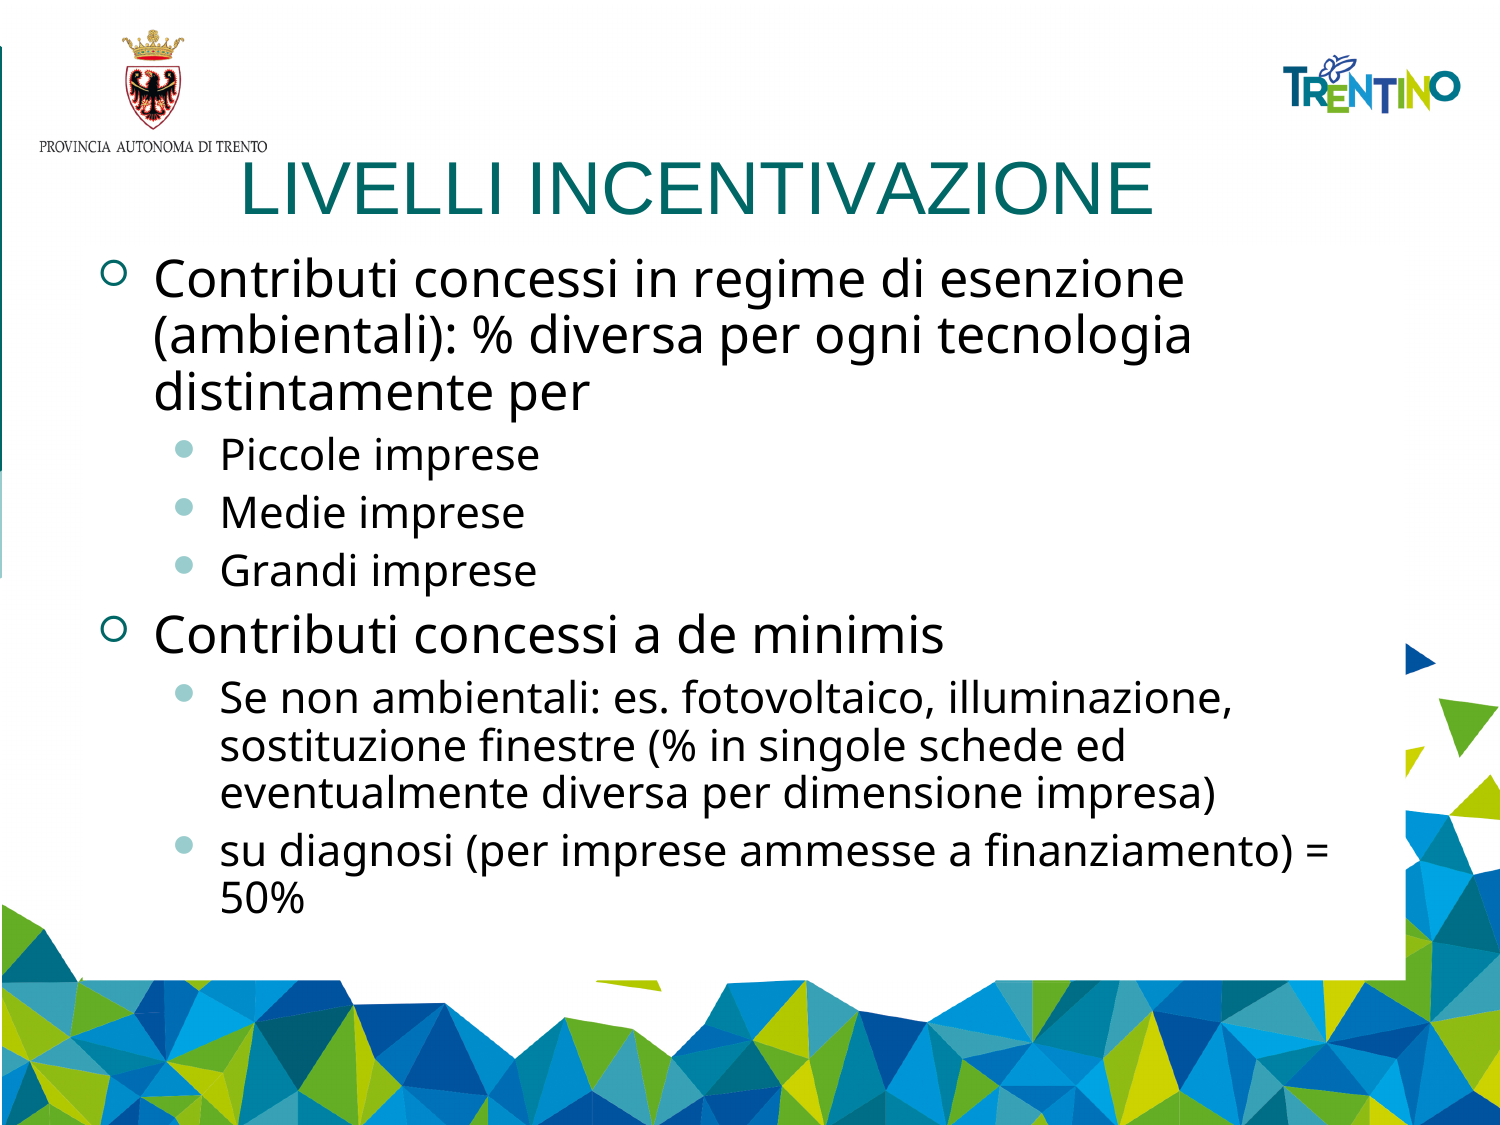

# LIVELLI INCENTIVAZIONE
Contributi concessi in regime di esenzione (ambientali): % diversa per ogni tecnologia distintamente per
Piccole imprese
Medie imprese
Grandi imprese
Contributi concessi a de minimis
Se non ambientali: es. fotovoltaico, illuminazione, sostituzione finestre (% in singole schede ed eventualmente diversa per dimensione impresa)
su diagnosi (per imprese ammesse a finanziamento) = 50%